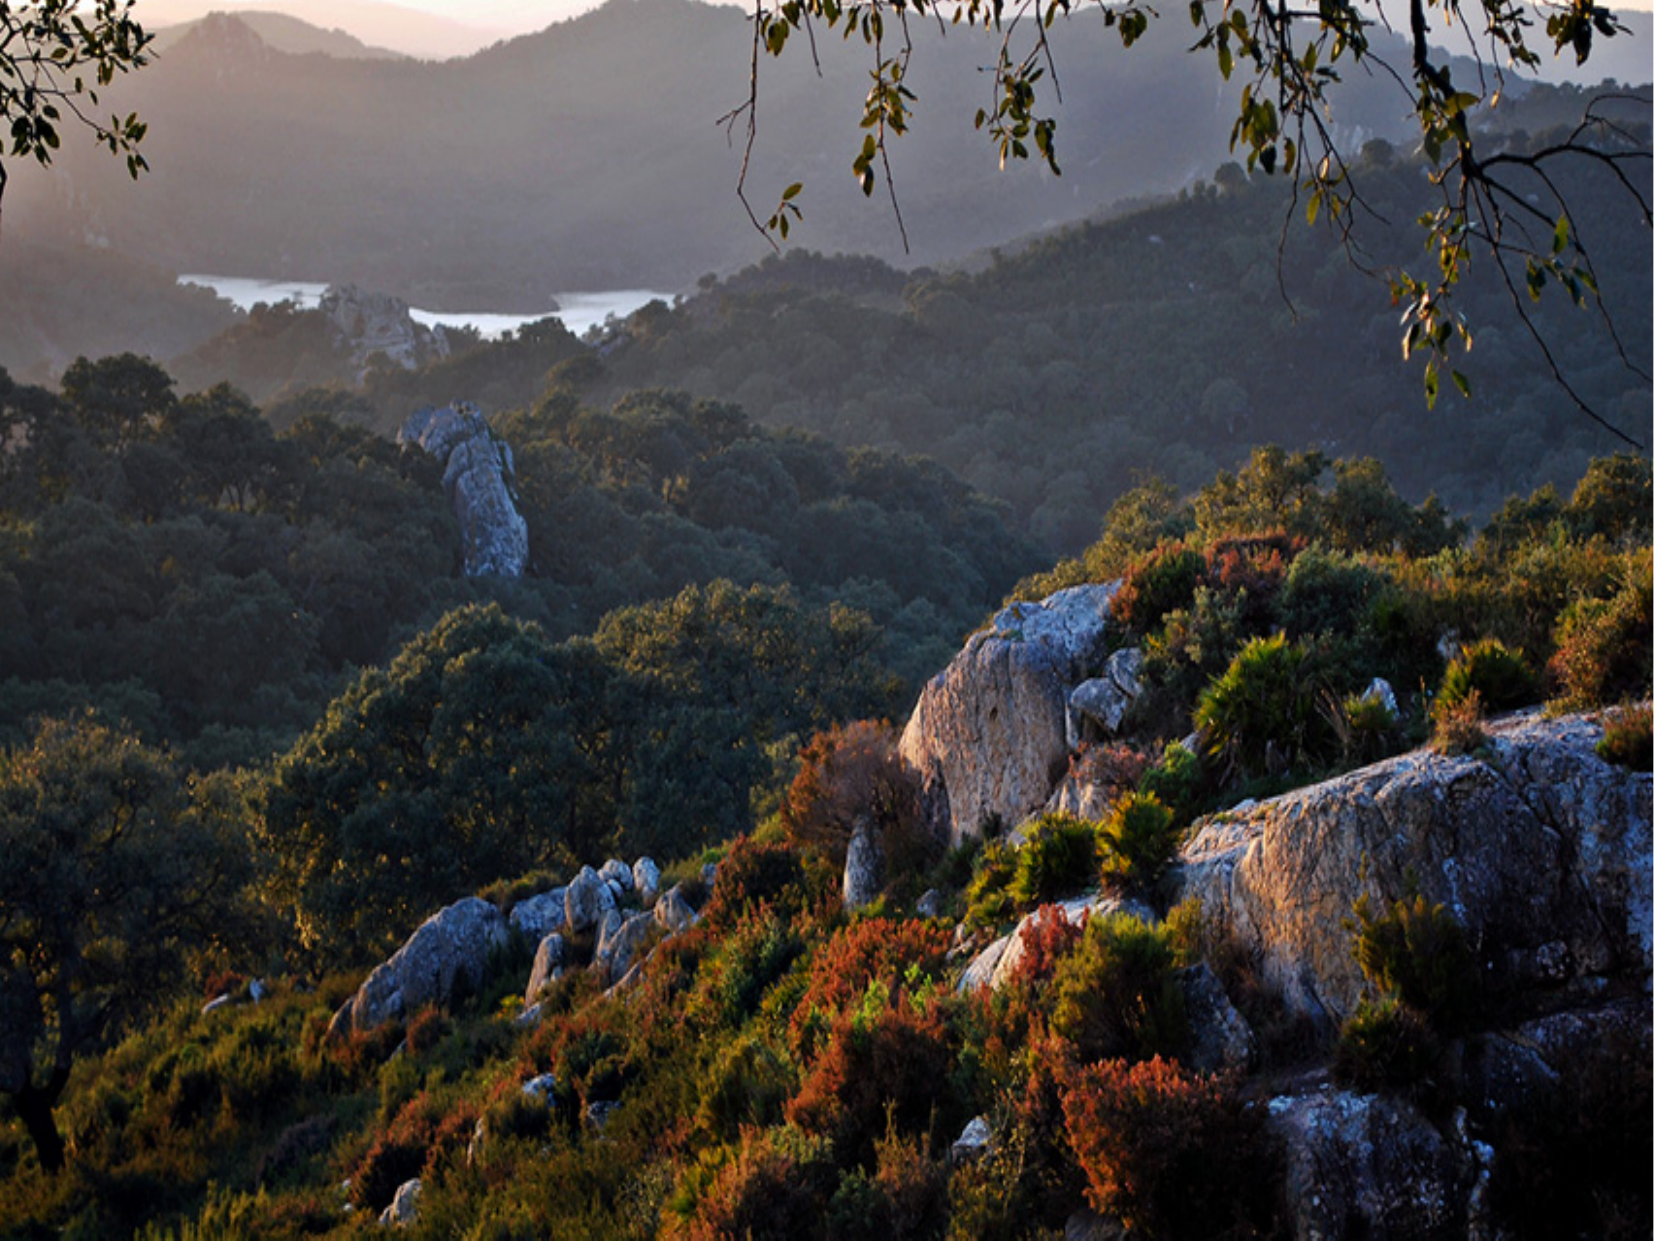

# El Parque Natural Los Alcornocales se encuentra enclavado en el borde suroccidental de la cordillera Bética. Forma parte del complejo denominado “Unidades del Campo de Gibraltar”, constituido fundamentalmente por rocas detríticas de origen marino.
Destaca por su extensión superficial la Unidad del Aljibe, formada por dos niveles: el primer nivel está constituido por un conjunto de materiales arcillosos, muy plásticos, con intercalaciones de areniscas y calizas, conocidos como Arcillas de Jimena o Serie de Base del Aljibe y un segundo nivel, el más característico de la serie, corresponde a la Arenisca de Gavala o del Aljibe, la cual se estratifica en potentes bancos que, a menudo, superan la decena de metros.